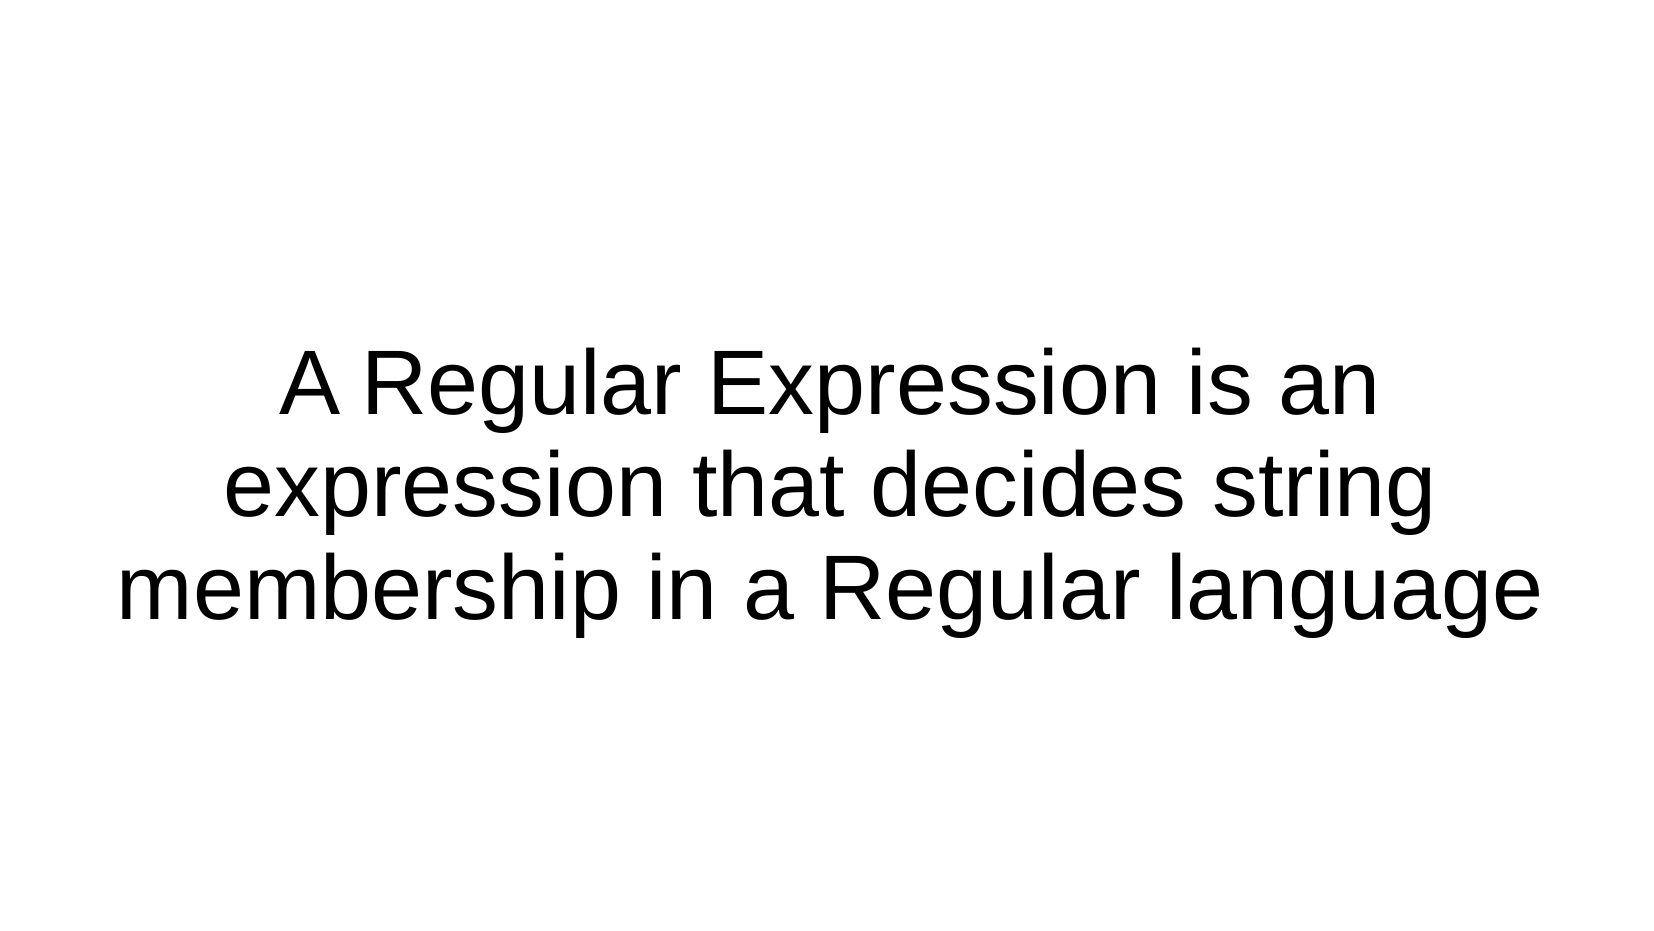

# A Regular Expression is an expression that decides string membership in a Regular language